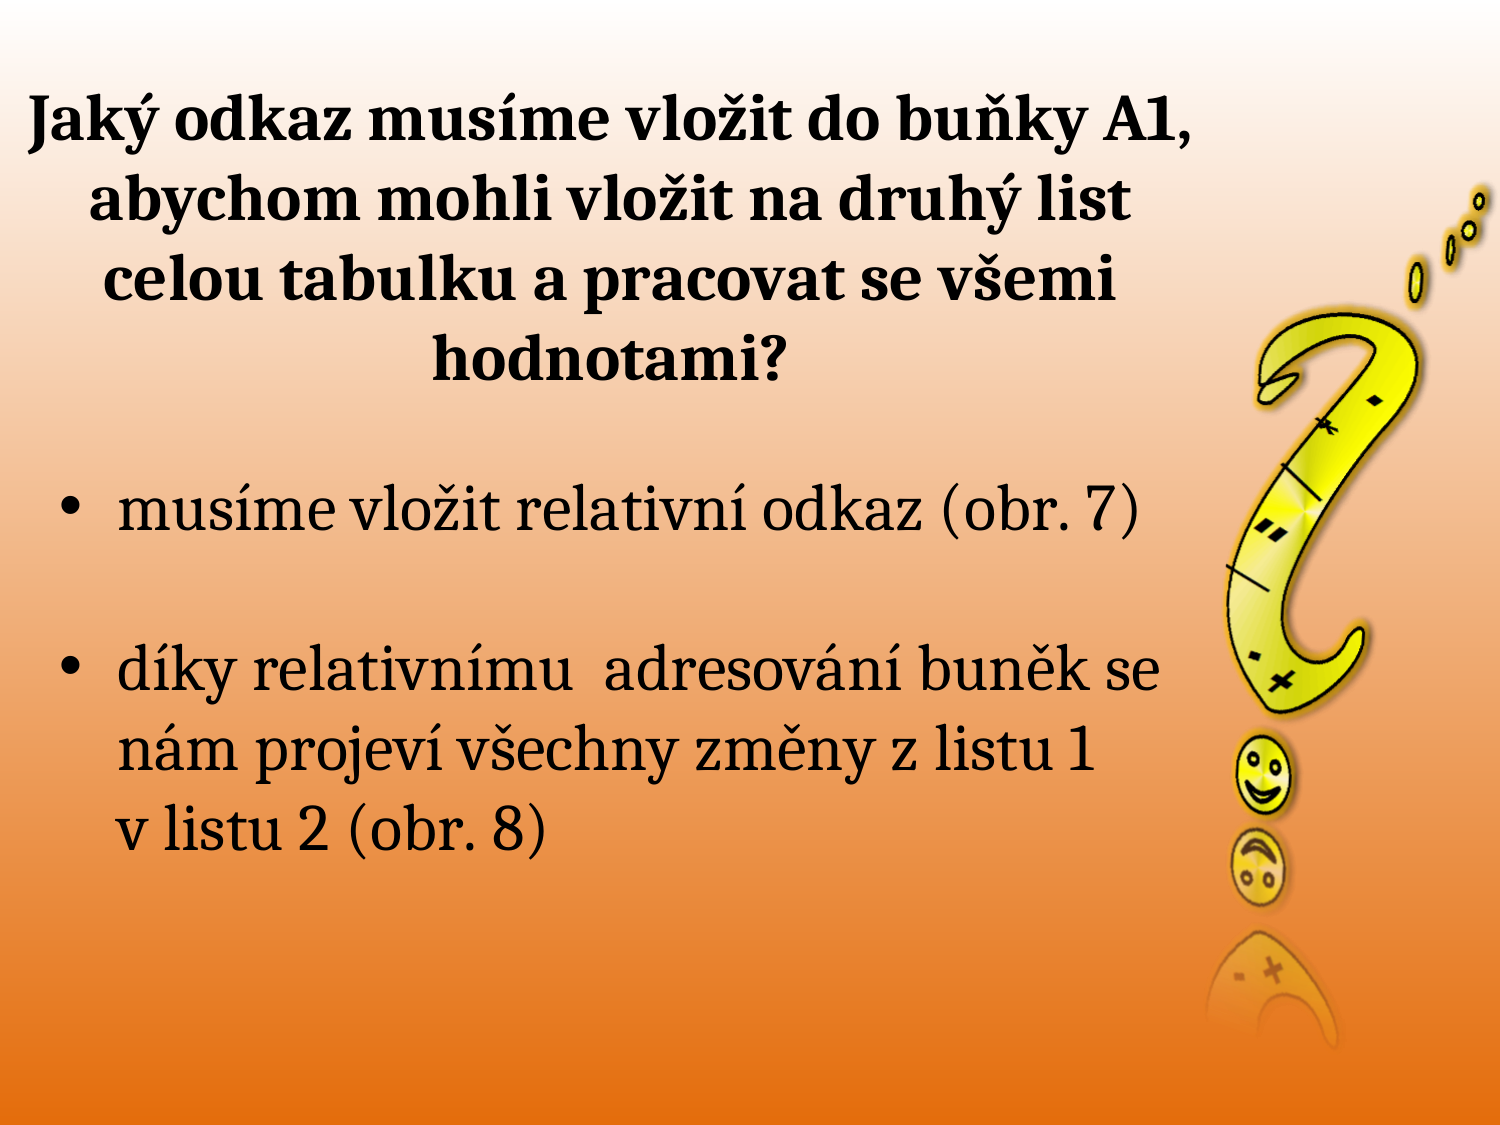

Jaký odkaz musíme vložit do buňky A1, abychom mohli vložit na druhý list celou tabulku a pracovat se všemi hodnotami?
musíme vložit relativní odkaz (obr. 7)
díky relativnímu adresování buněk se nám projeví všechny změny z listu 1
v listu 2 (obr. 8)